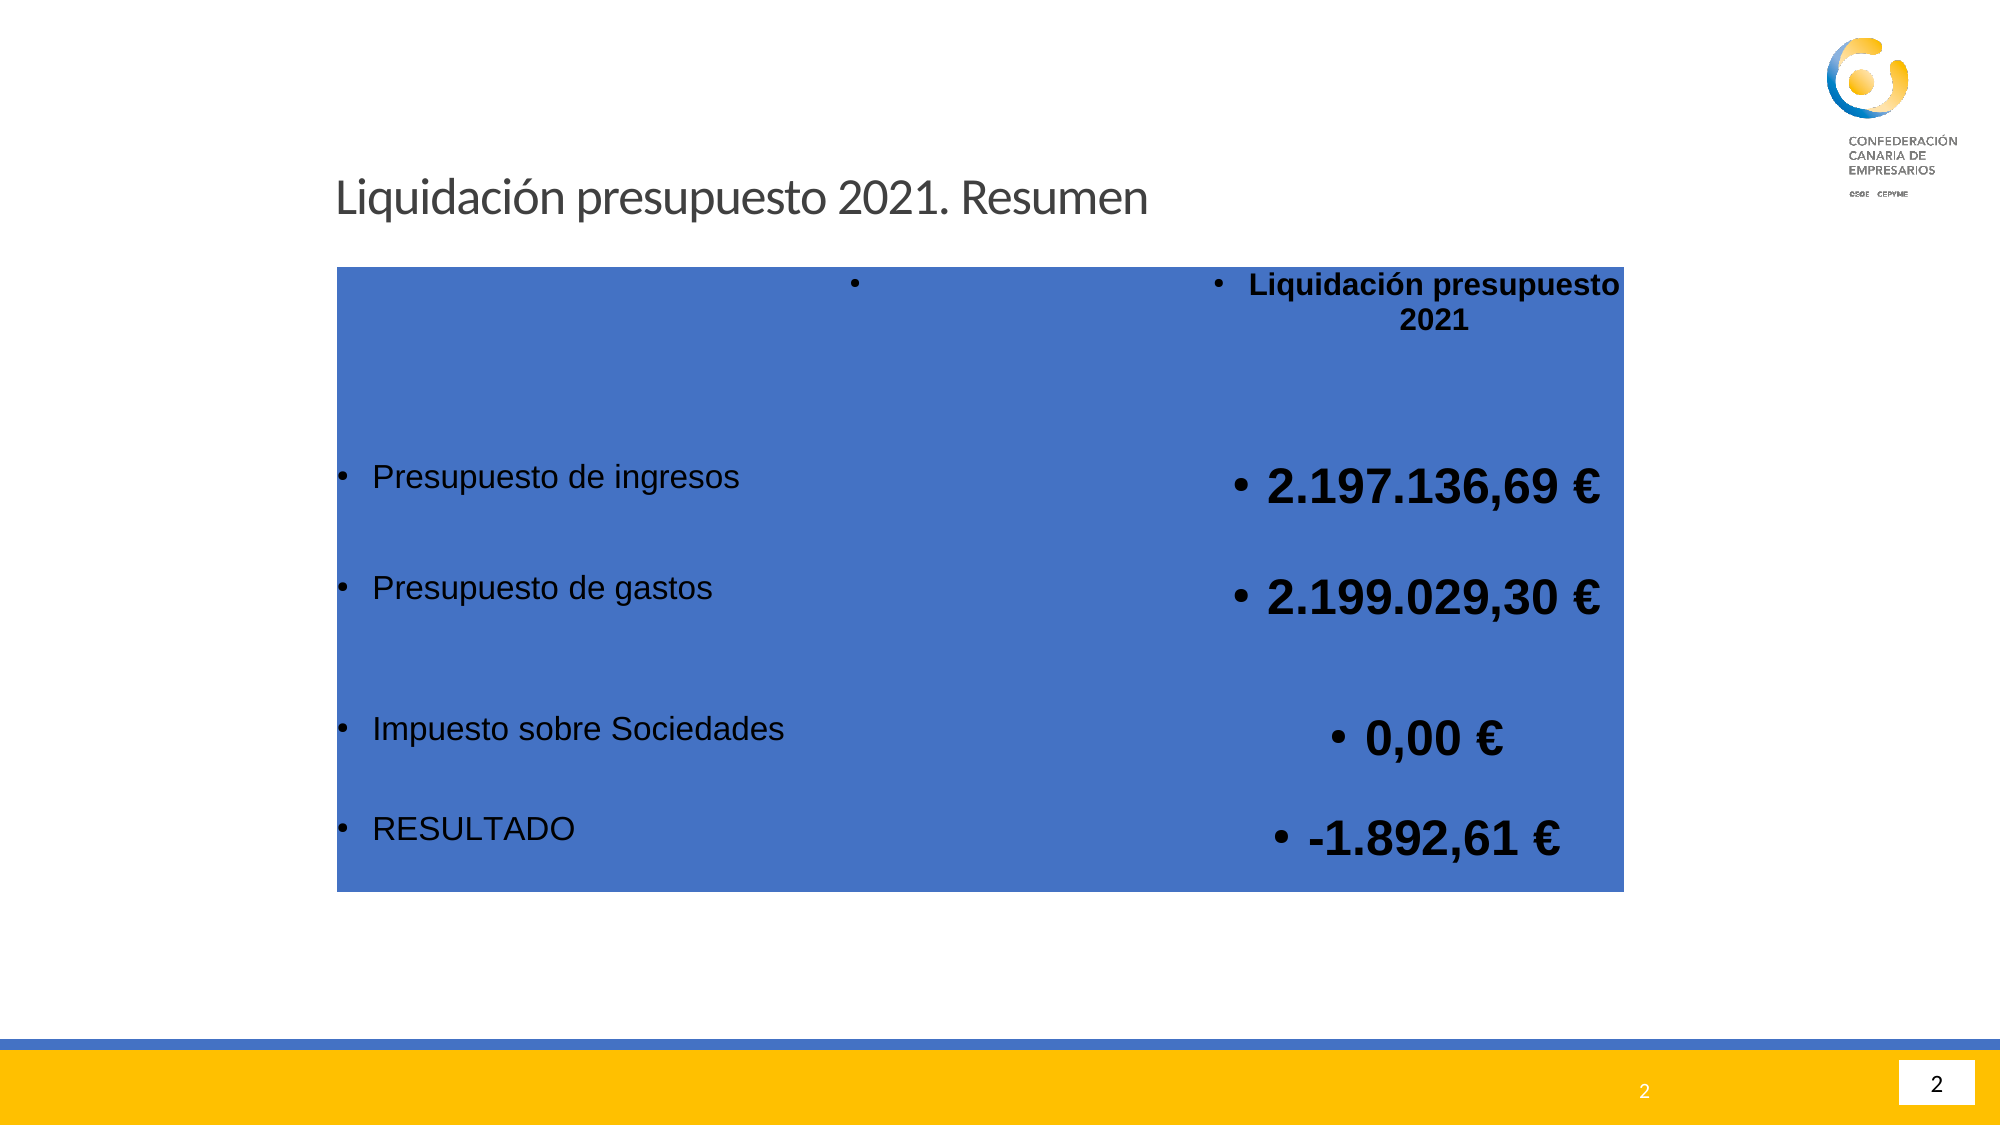

# Liquidación presupuesto 2021. Resumen
| | Presupuesto 2021 | Liquidación presupuesto 2021 |
| --- | --- | --- |
| Presupuesto de ingresos | 1.972.507,15 € | 2.197.136,69 € |
| Presupuesto de gastos | 1.972.507,15 € | 2.199.029,30 € |
| | 0,00 € | |
| Impuesto sobre Sociedades | 0,00 € | 0,00 € |
| RESULTADO | 0,00 € | -1.892,61 € |